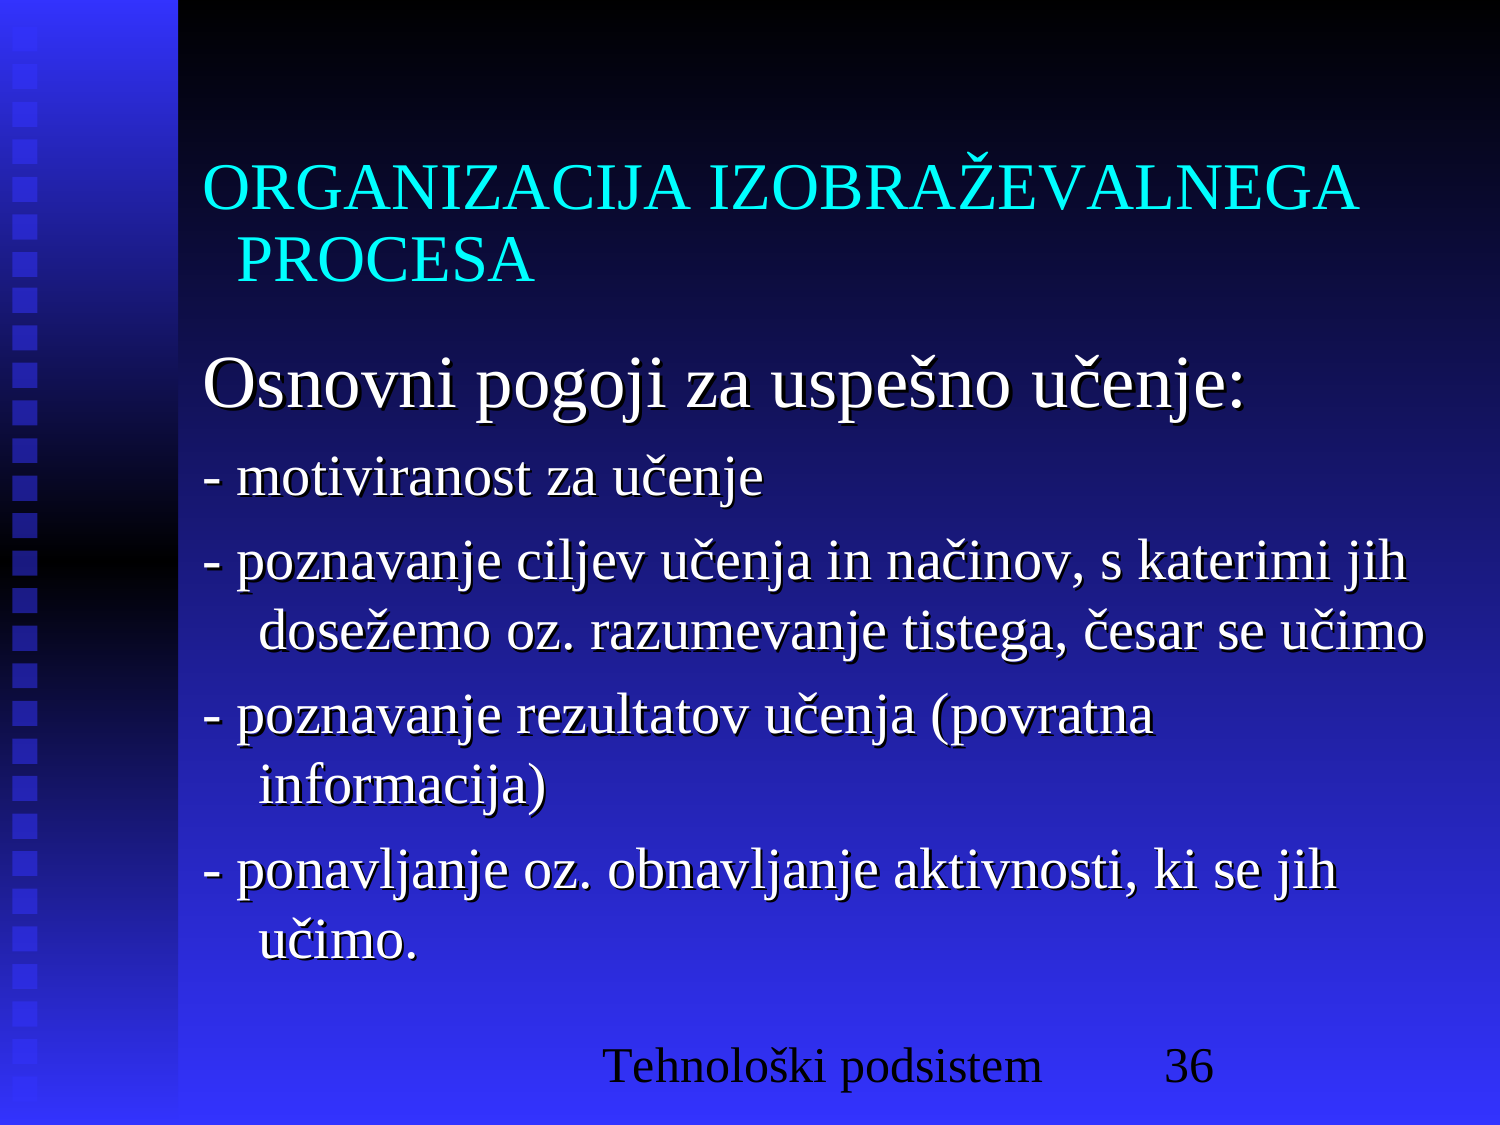

# ORGANIZACIJA IZOBRAŽEVALNEGA PROCESA
Osnovni pogoji za uspešno učenje:
- motiviranost za učenje
- poznavanje ciljev učenja in načinov, s katerimi jih dosežemo oz. razumevanje tistega, česar se učimo
- poznavanje rezultatov učenja (povratna informacija)
- ponavljanje oz. obnavljanje aktivnosti, ki se jih učimo.
Tehnološki podsistem
36